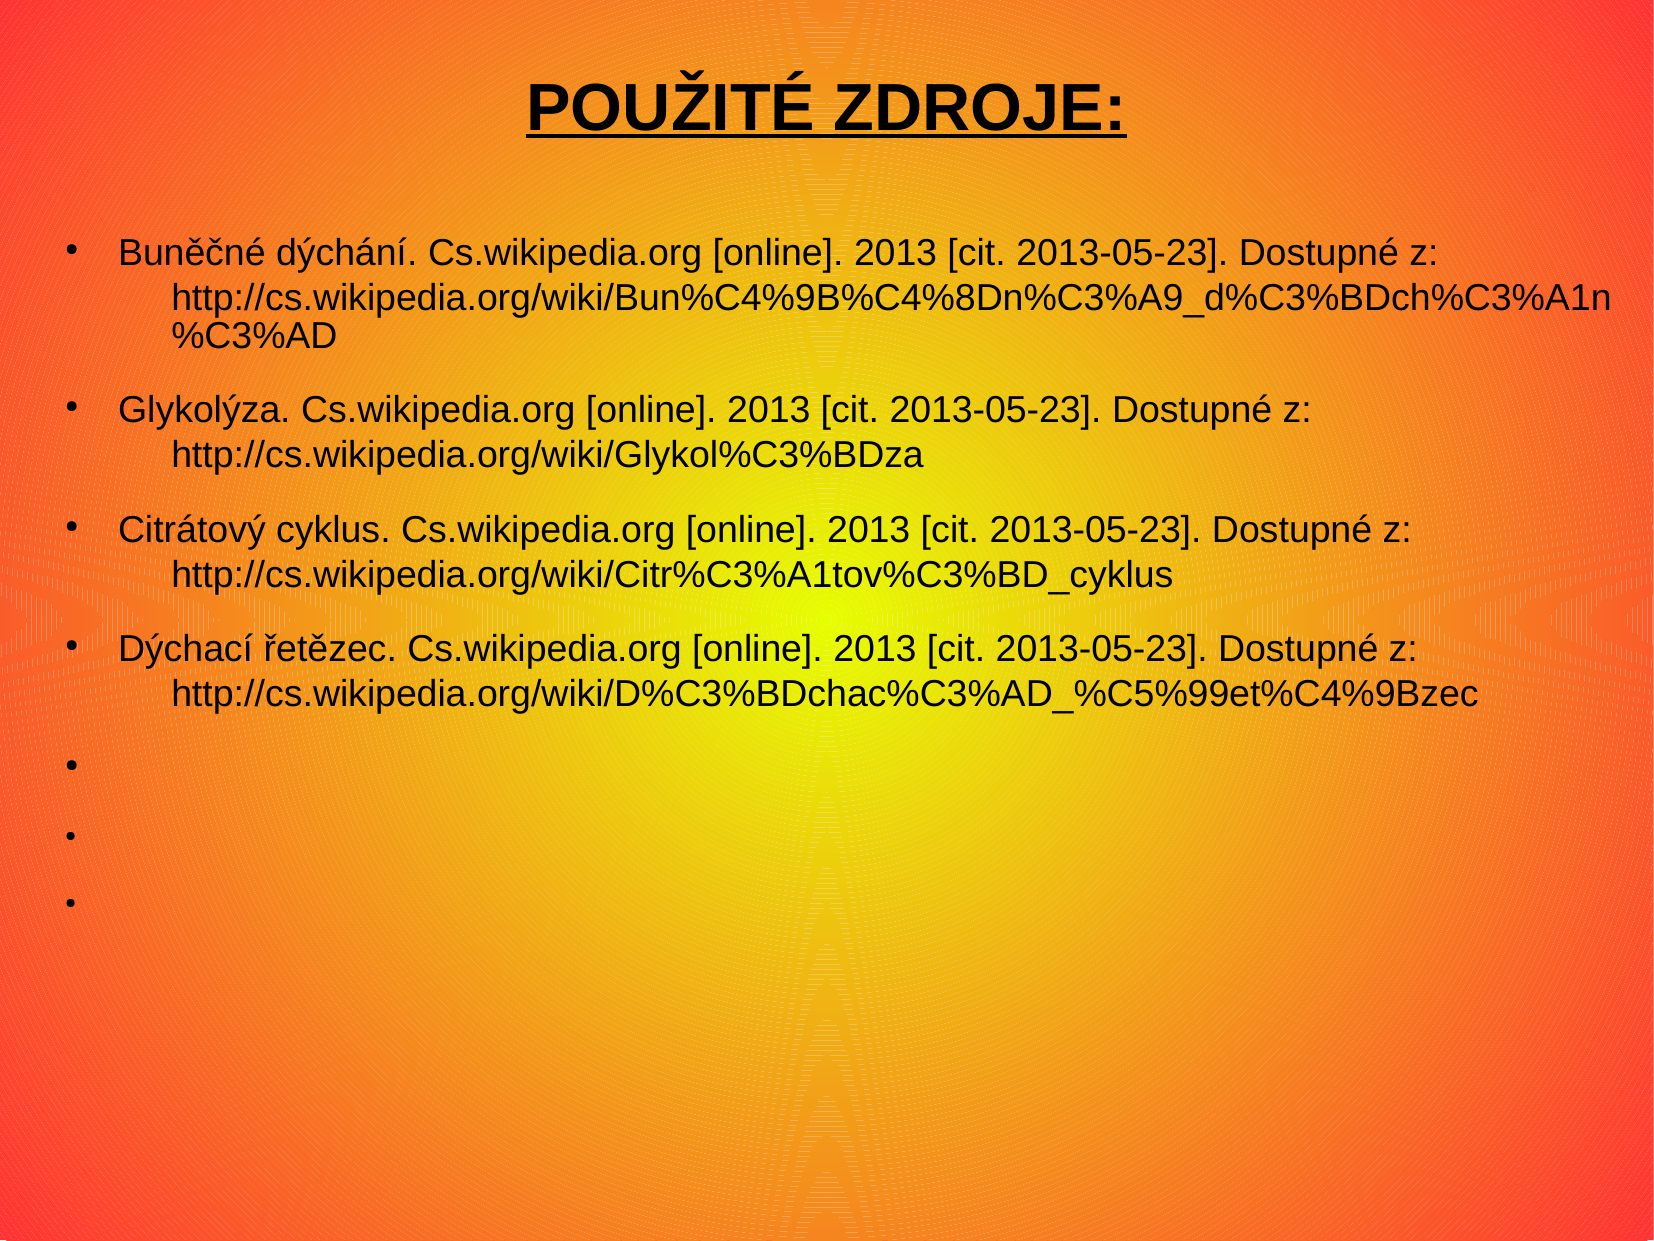

# POUŽITÉ ZDROJE:
Buněčné dýchání. Cs.wikipedia.org [online]. 2013 [cit. 2013-05-23]. Dostupné z: http://cs.wikipedia.org/wiki/Bun%C4%9B%C4%8Dn%C3%A9_d%C3%BDch%C3%A1n%C3%AD
Glykolýza. Cs.wikipedia.org [online]. 2013 [cit. 2013-05-23]. Dostupné z: http://cs.wikipedia.org/wiki/Glykol%C3%BDza
Citrátový cyklus. Cs.wikipedia.org [online]. 2013 [cit. 2013-05-23]. Dostupné z: http://cs.wikipedia.org/wiki/Citr%C3%A1tov%C3%BD_cyklus
Dýchací řetězec. Cs.wikipedia.org [online]. 2013 [cit. 2013-05-23]. Dostupné z: http://cs.wikipedia.org/wiki/D%C3%BDchac%C3%AD_%C5%99et%C4%9Bzec